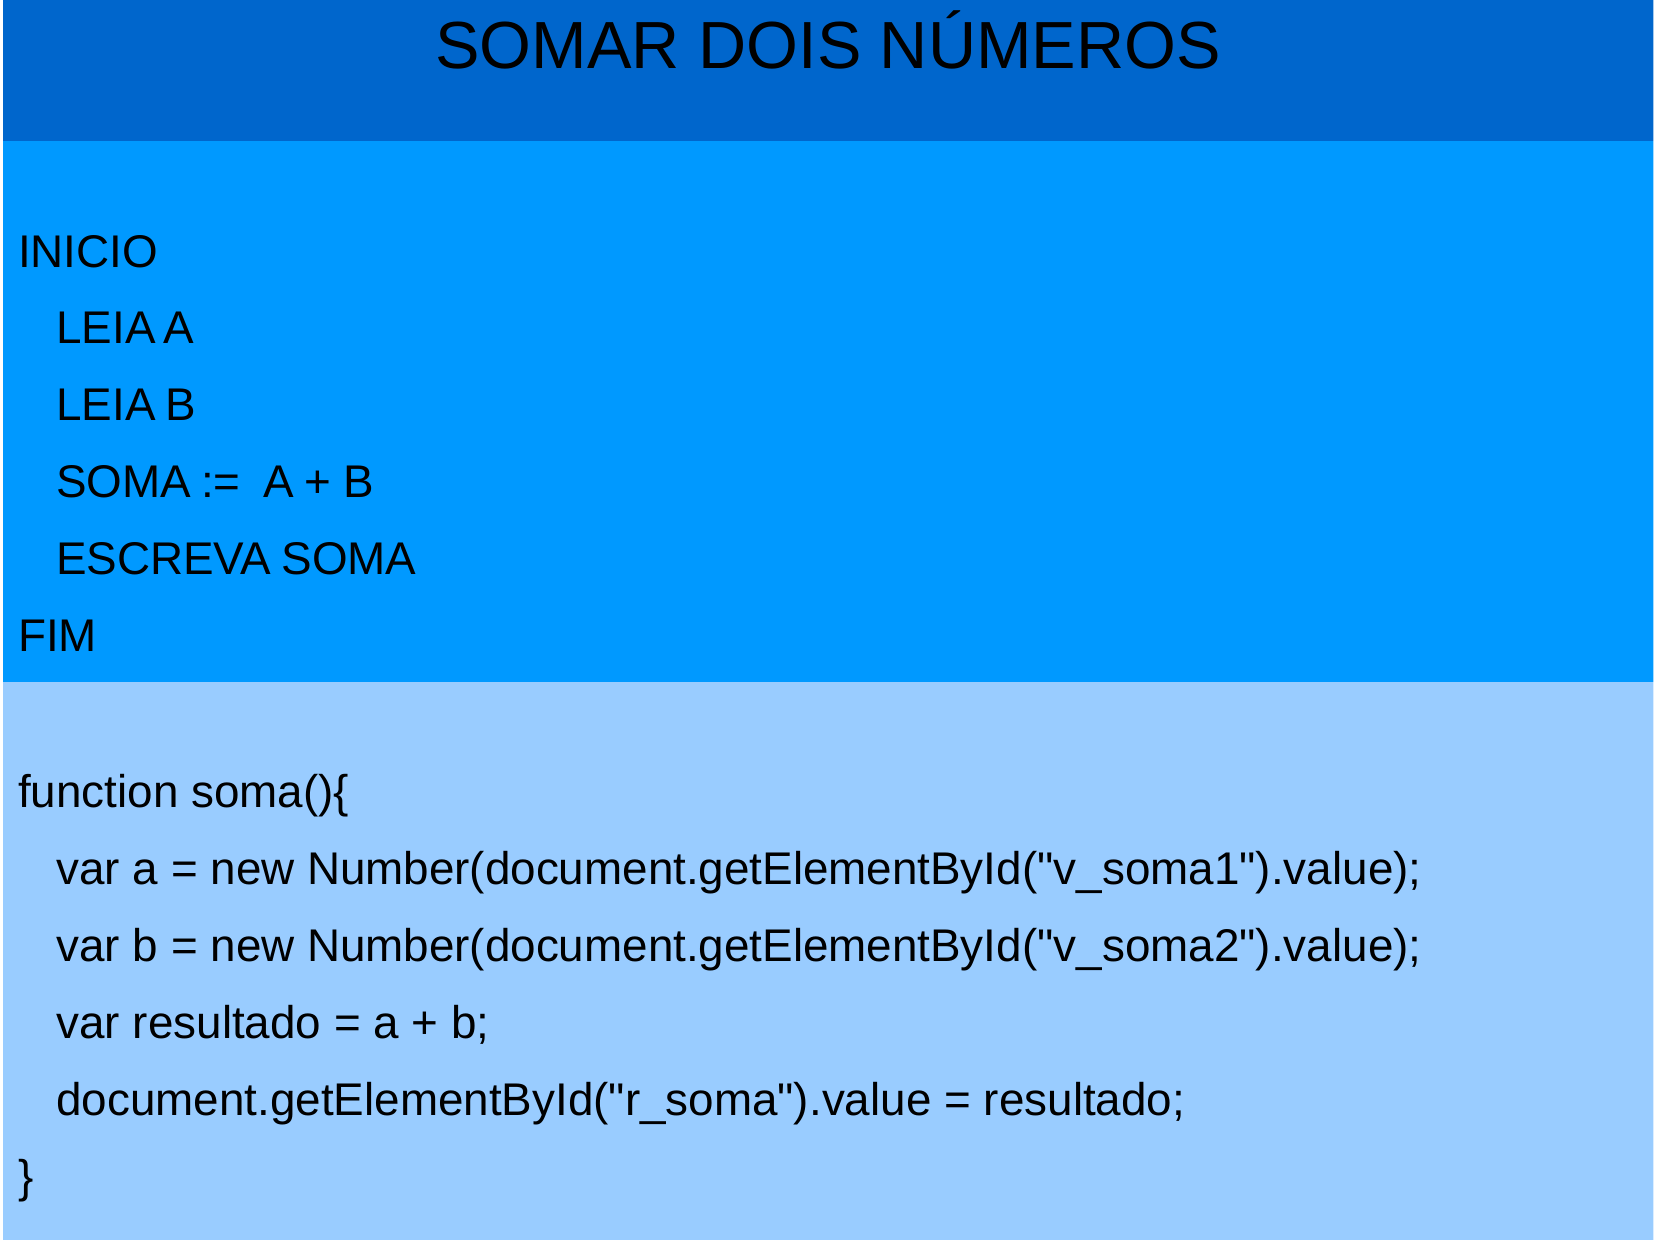

| SOMAR DOIS NÚMEROS |
| --- |
| INICIO LEIA A LEIA B SOMA := A + B ESCREVA SOMA FIM |
| function soma(){ var a = new Number(document.getElementById("v\_soma1").value); var b = new Number(document.getElementById("v\_soma2").value); var resultado = a + b; document.getElementById("r\_soma").value = resultado; } |